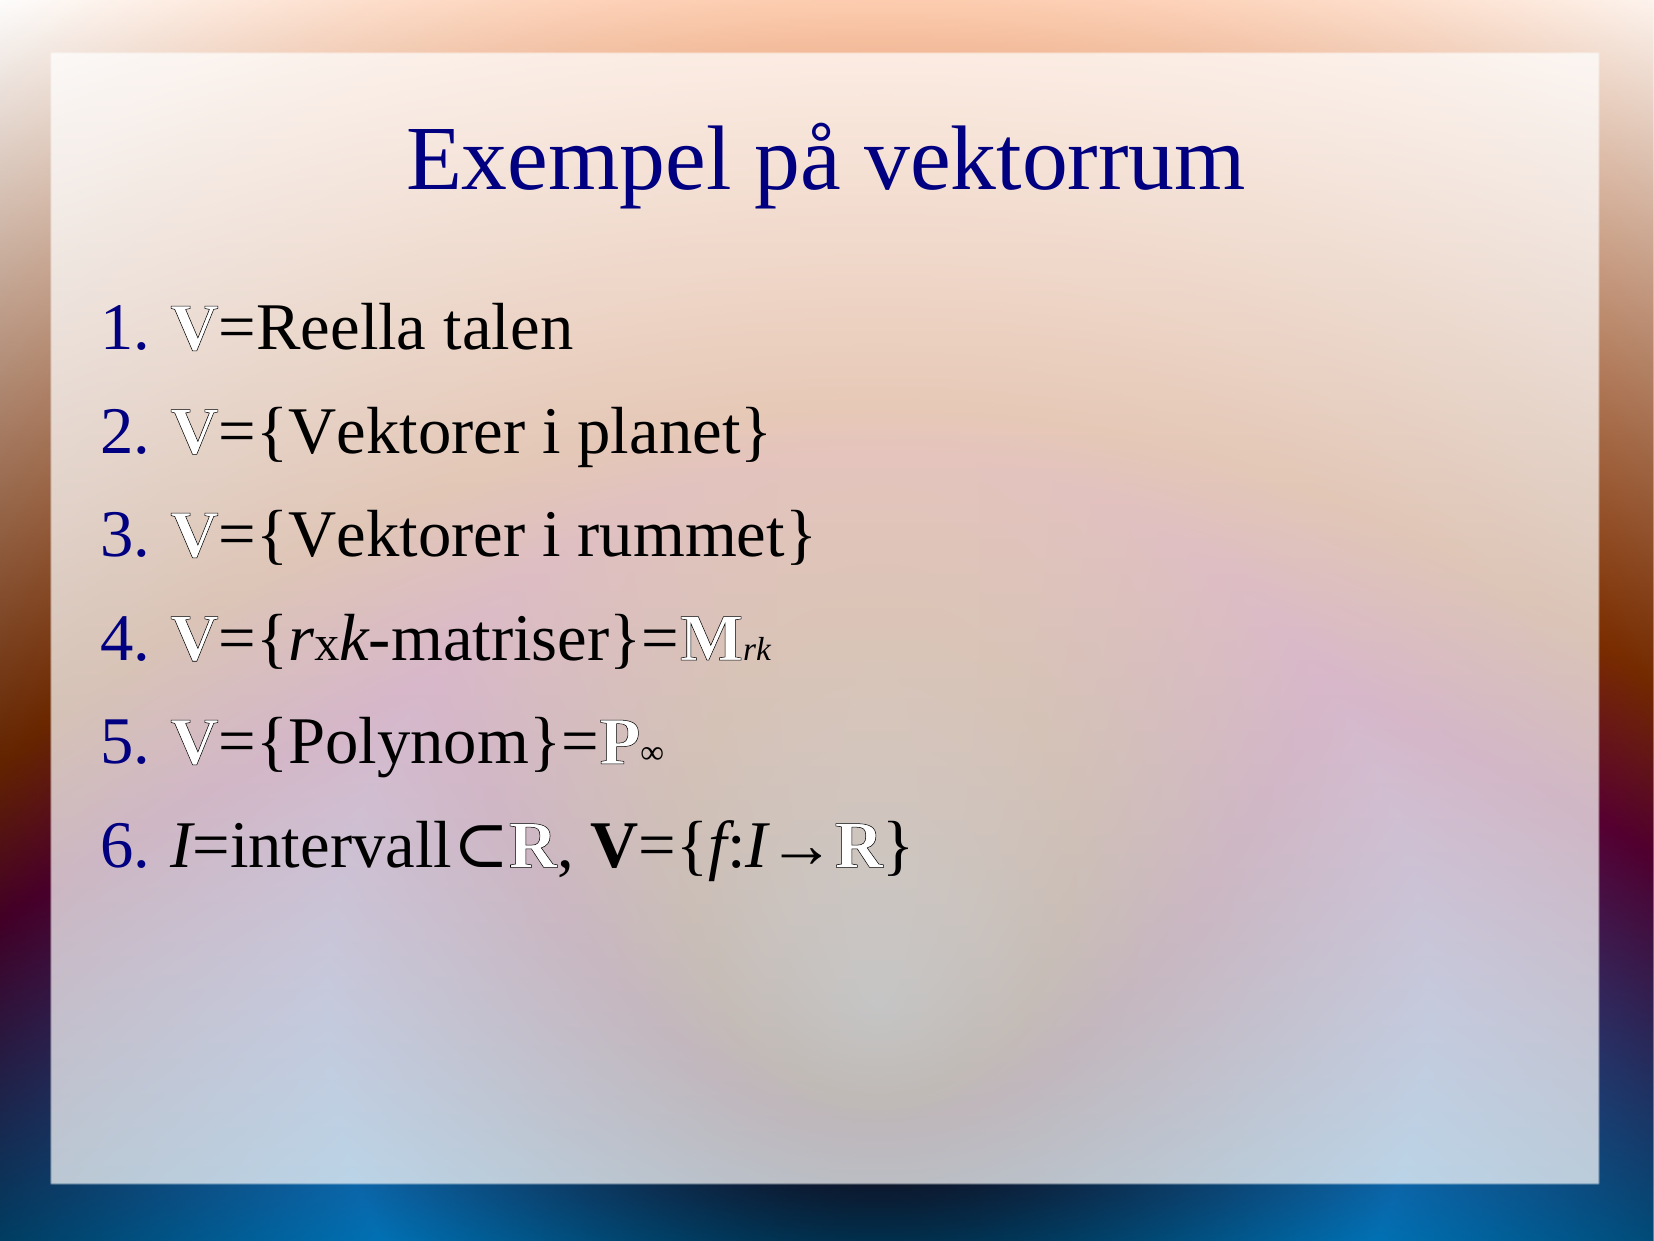

# Exempel på vektorrum
 V=Reella talen
 V={Vektorer i planet}
 V={Vektorer i rummet}
 V={rxk-matriser}=Mrk
 V={Polynom}=P∞
 I=intervall⊂R, V={f:I→R}